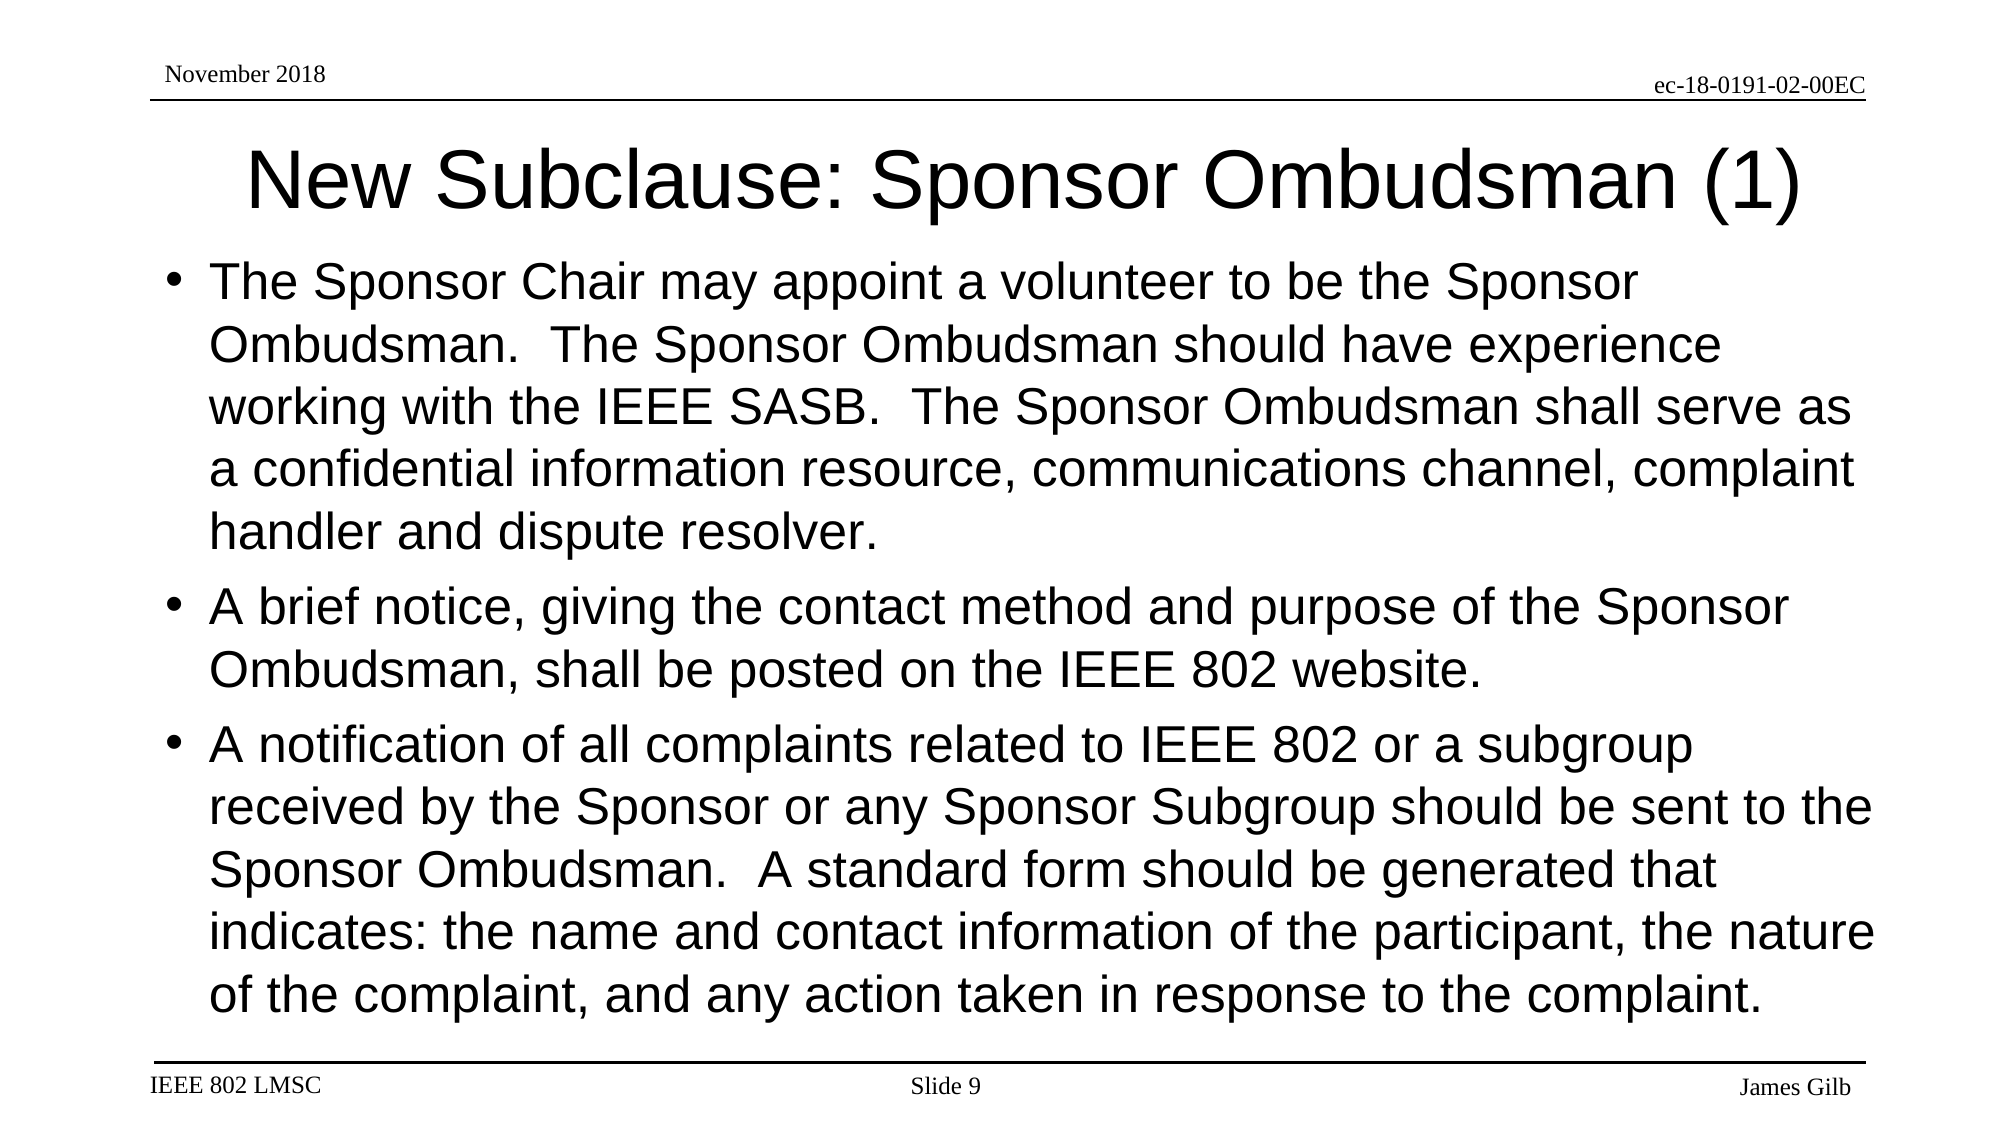

# New Subclause: Sponsor Ombudsman (1)
The Sponsor Chair may appoint a volunteer to be the Sponsor Ombudsman. The Sponsor Ombudsman should have experience working with the IEEE SASB. The Sponsor Ombudsman shall serve as a confidential information resource, communications channel, complaint handler and dispute resolver.
A brief notice, giving the contact method and purpose of the Sponsor Ombudsman, shall be posted on the IEEE 802 website.
A notification of all complaints related to IEEE 802 or a subgroup received by the Sponsor or any Sponsor Subgroup should be sent to the Sponsor Ombudsman. A standard form should be generated that indicates: the name and contact information of the participant, the nature of the complaint, and any action taken in response to the complaint.
9